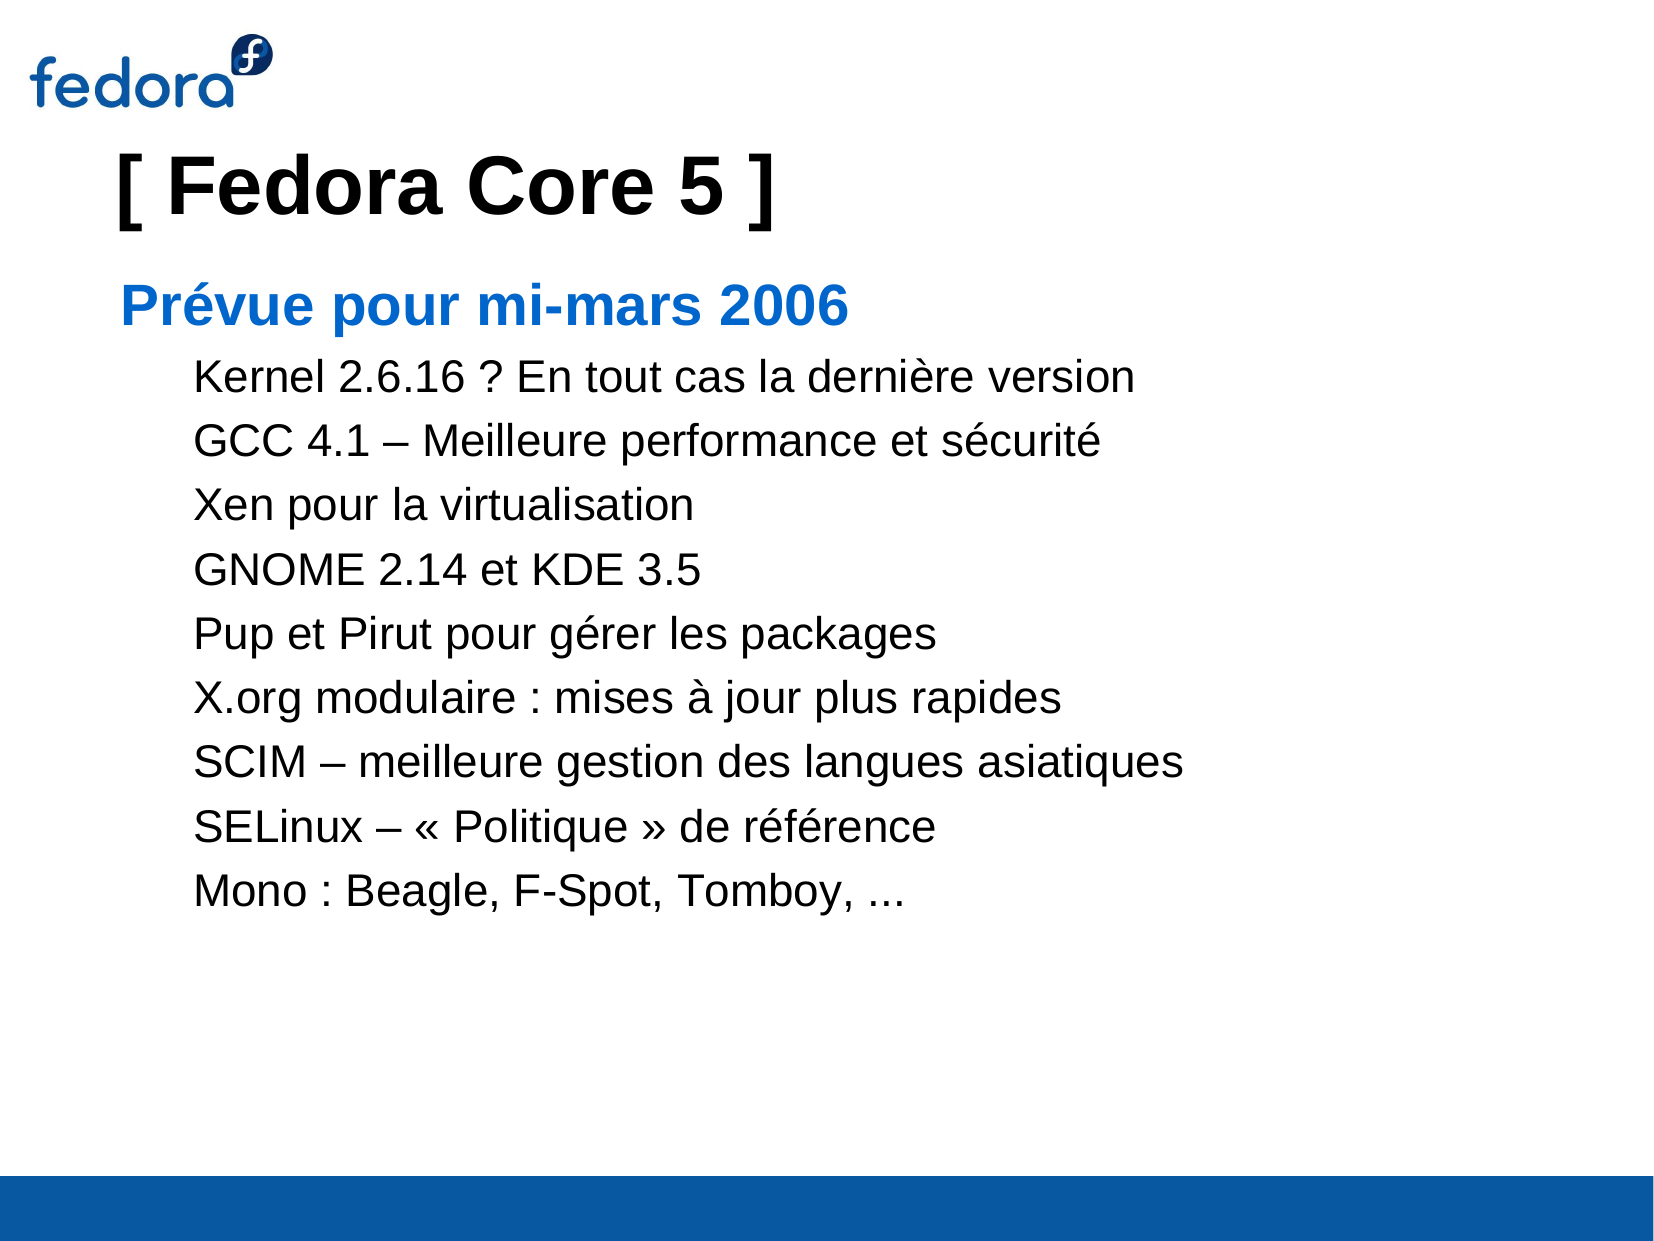

# [ Fedora Core 5 ]
Prévue pour mi-mars 2006
Kernel 2.6.16 ? En tout cas la dernière version
GCC 4.1 – Meilleure performance et sécurité
Xen pour la virtualisation
GNOME 2.14 et KDE 3.5
Pup et Pirut pour gérer les packages
X.org modulaire : mises à jour plus rapides
SCIM – meilleure gestion des langues asiatiques
SELinux – « Politique » de référence
Mono : Beagle, F-Spot, Tomboy, ...